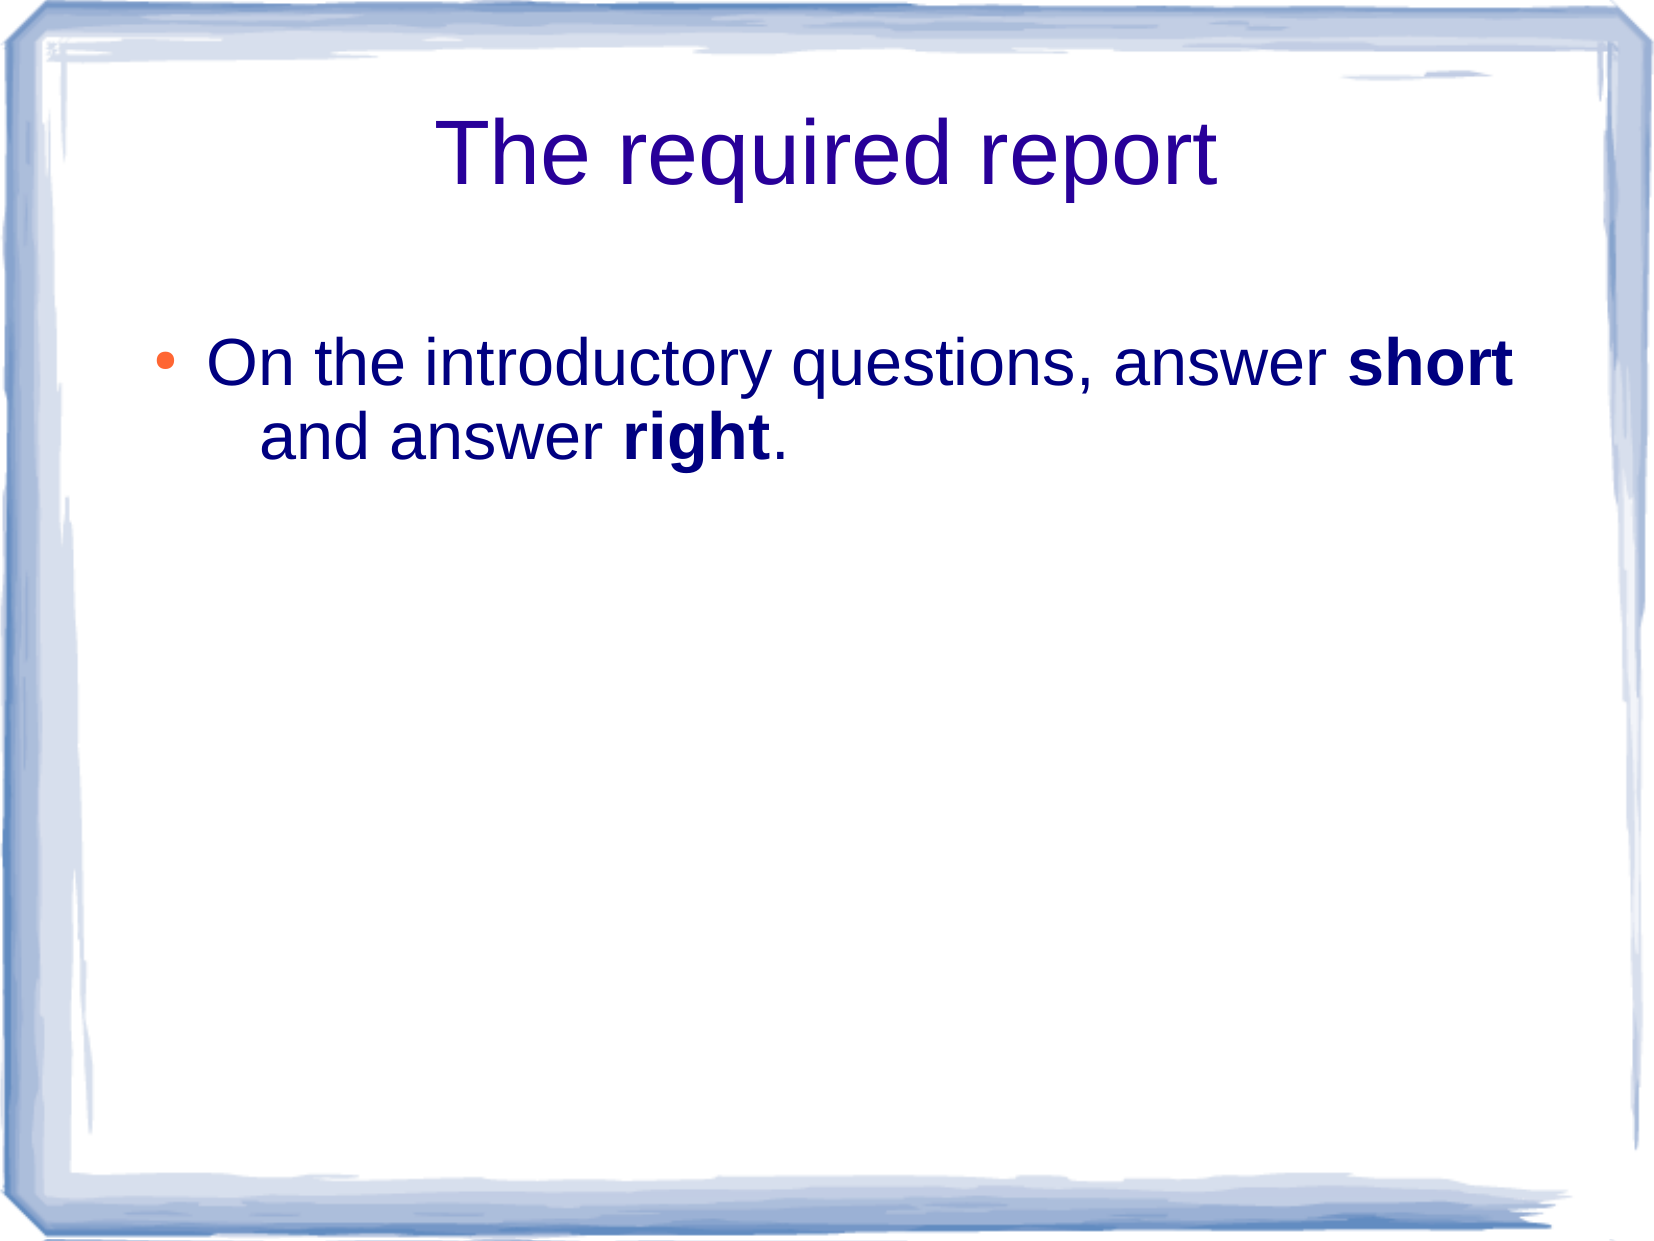

# The required report
On the introductory questions, answer short and answer right.